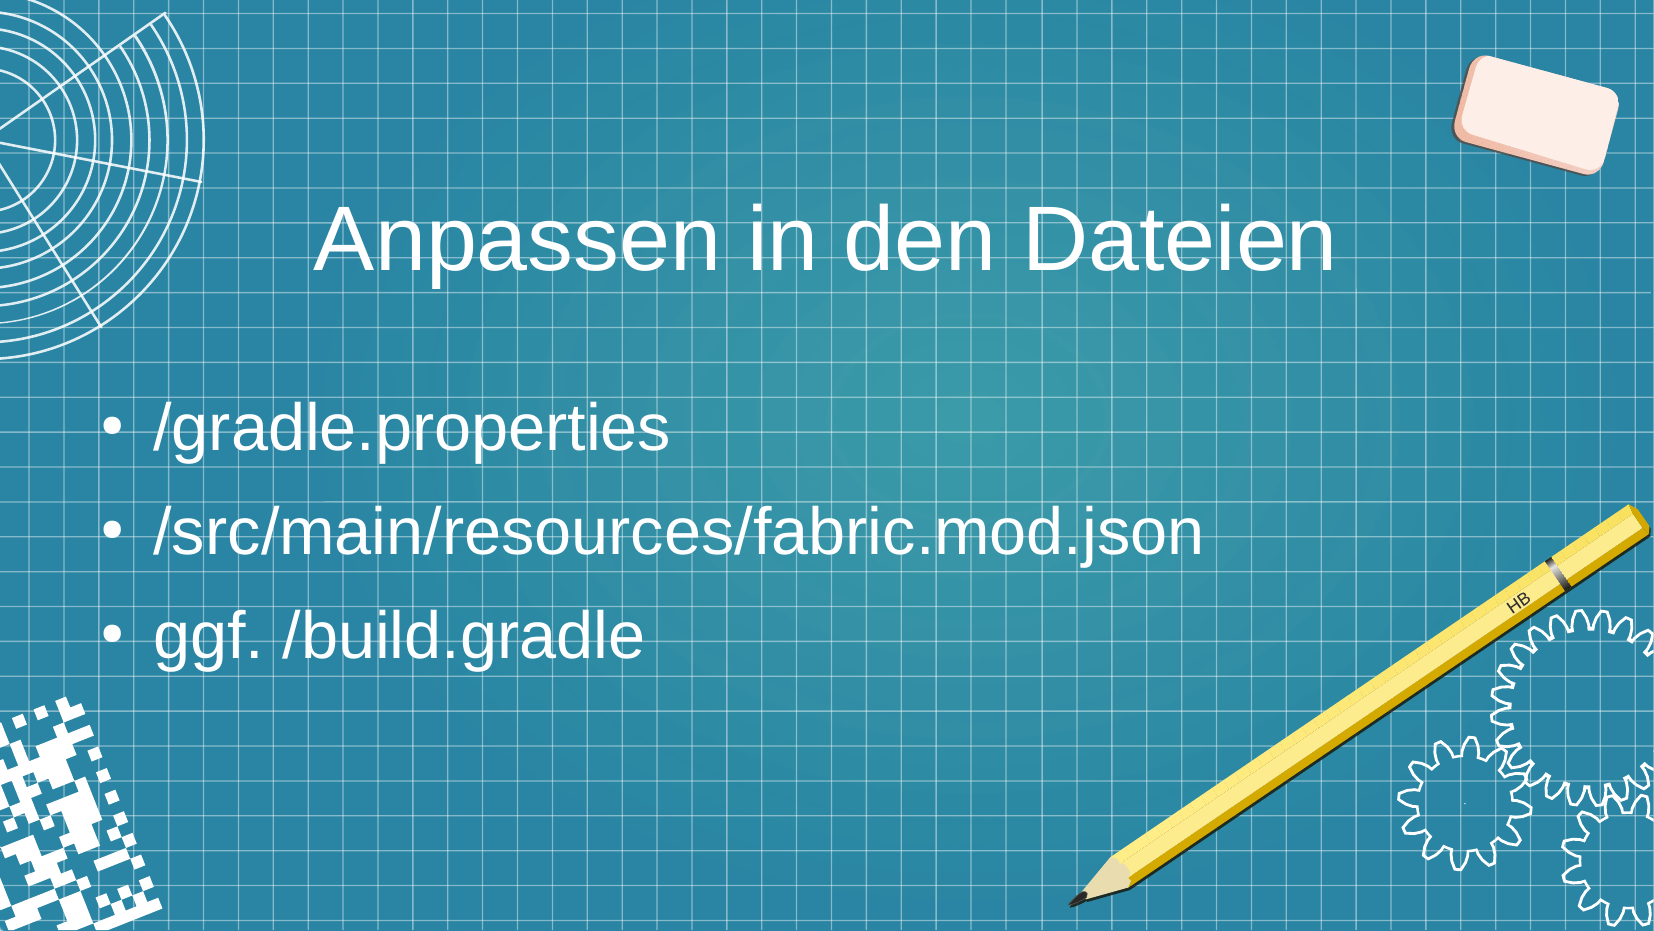

# Anpassen in den Dateien
/gradle.properties
/src/main/resources/fabric.mod.json
ggf. /build.gradle